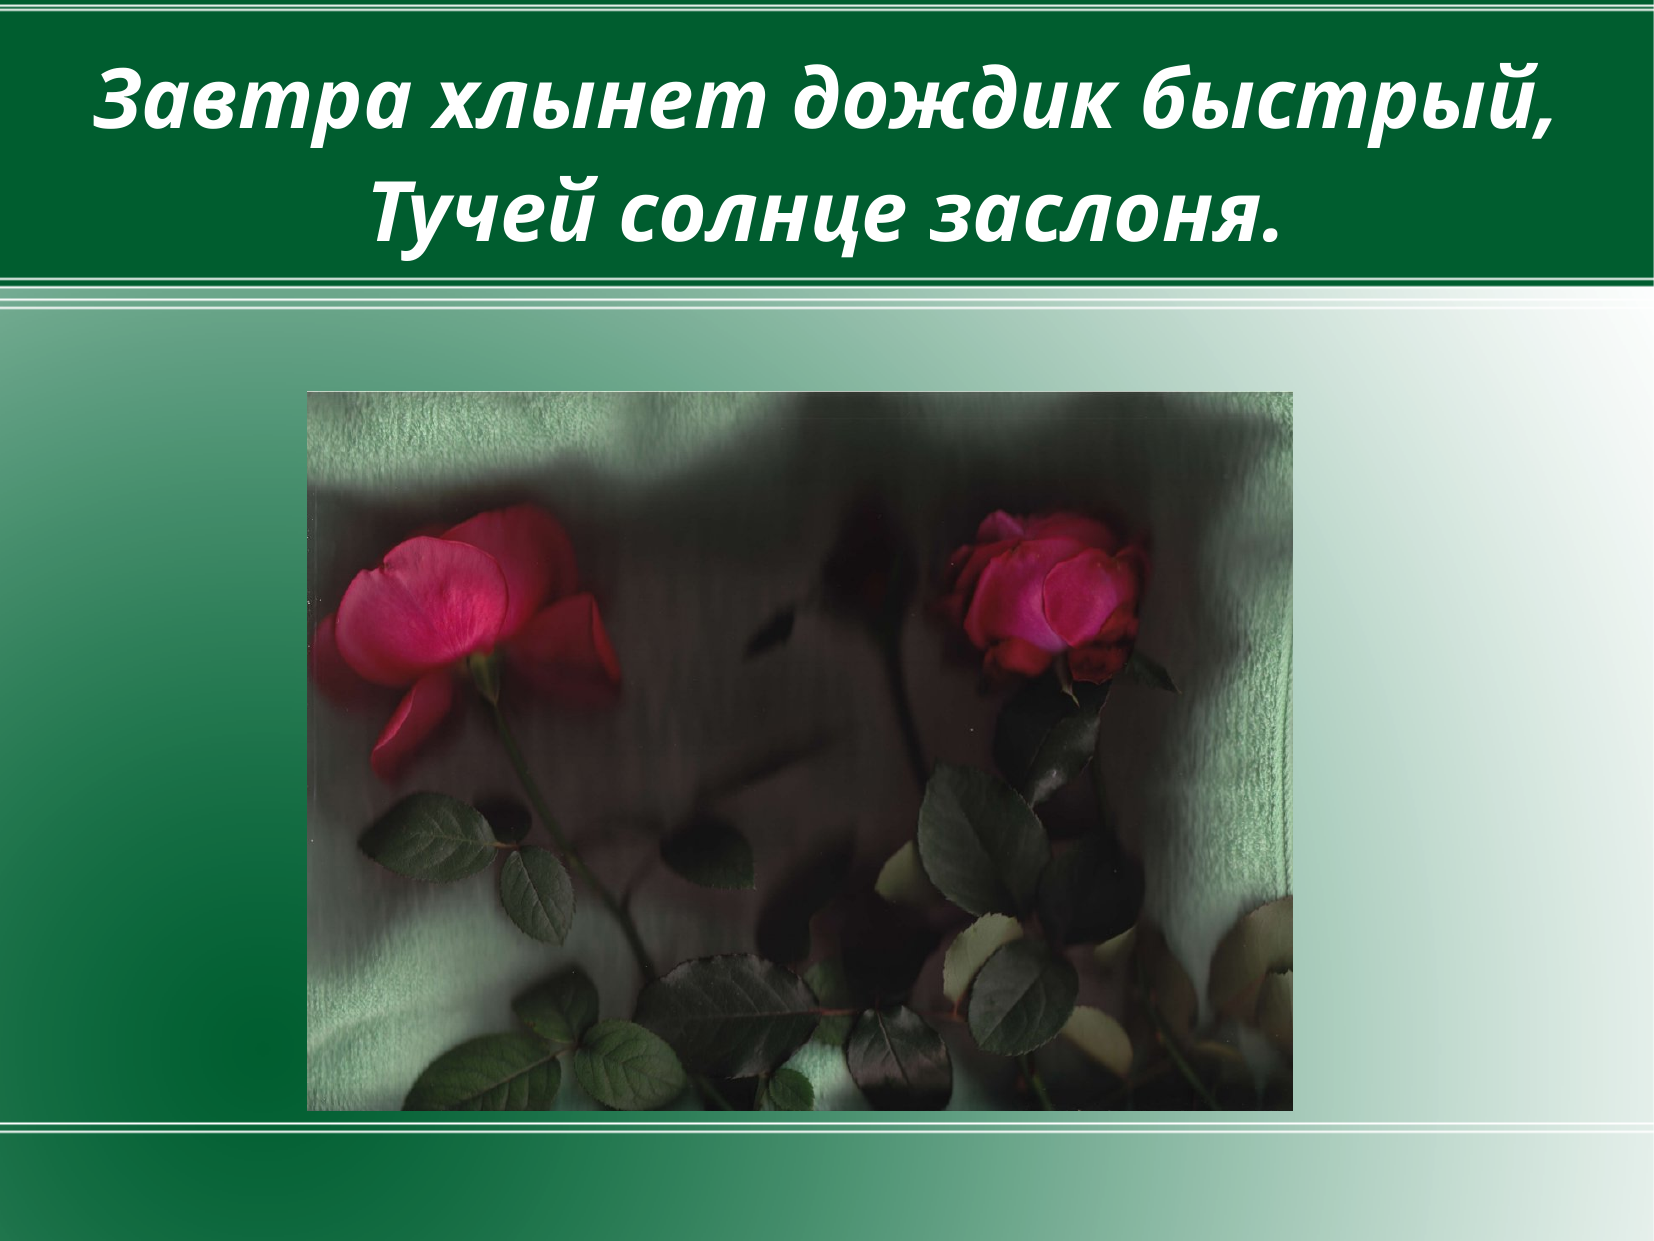

# Завтра хлынет дождик быстрый, Тучей солнце заслоня.